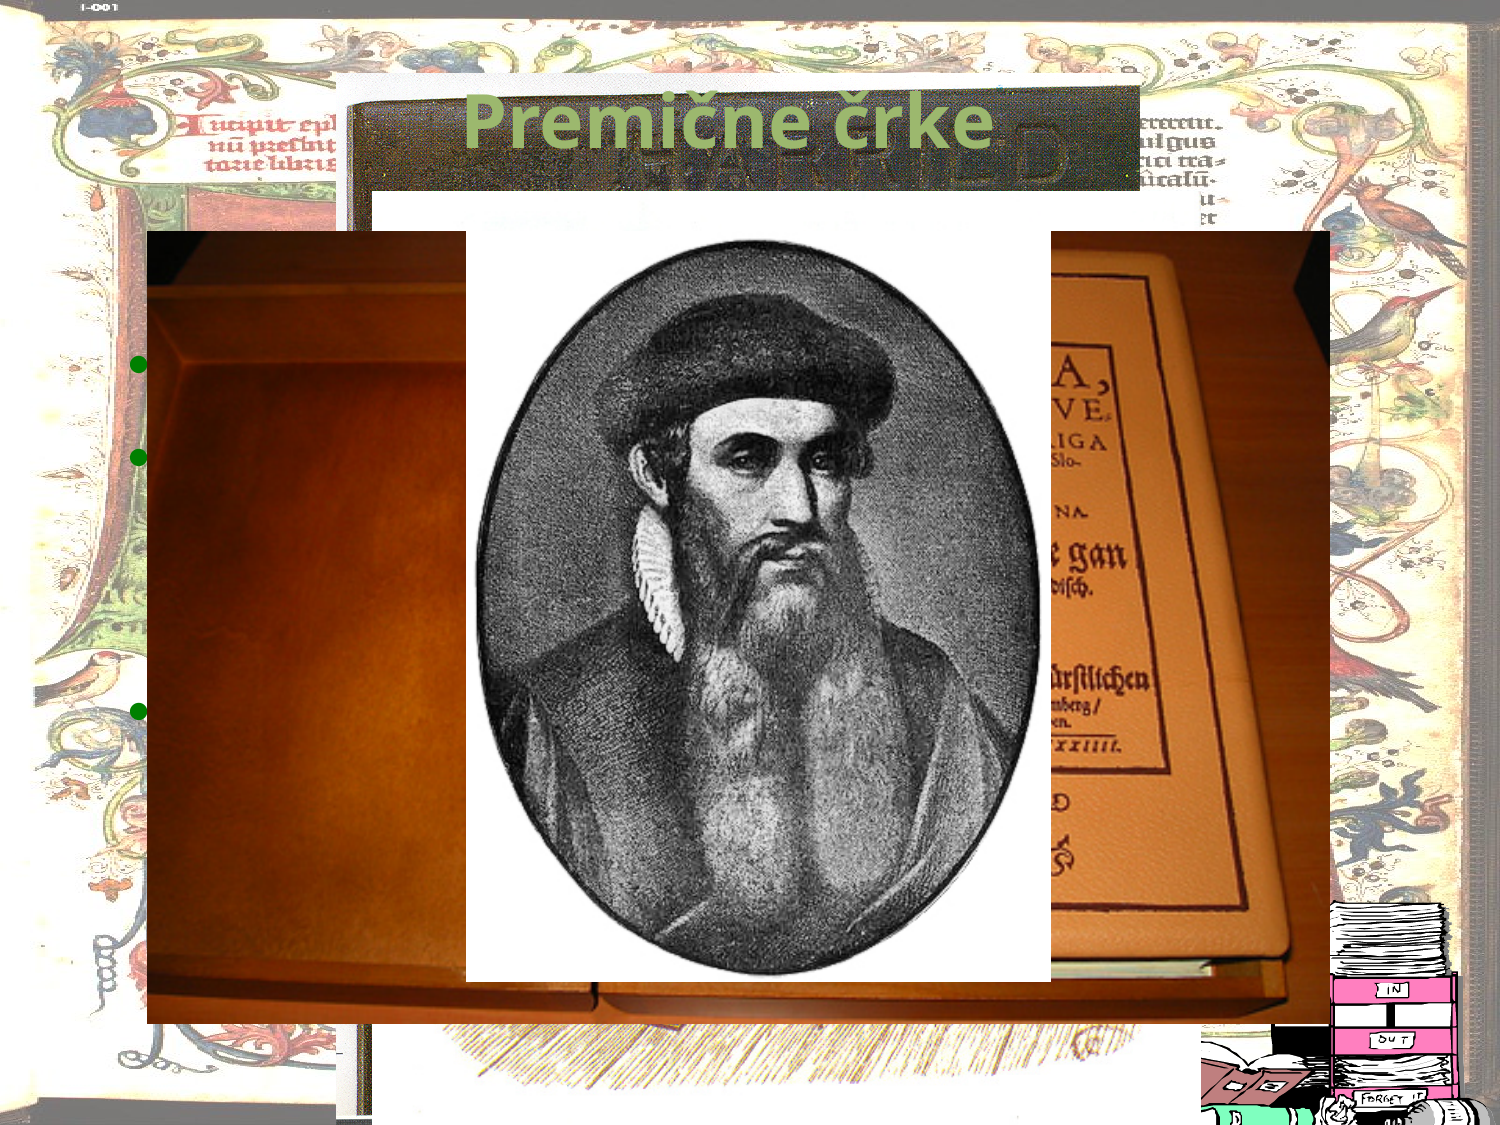

Premične črke
# prvič izdelalane v Koreji leta 1403
Tiskanje s premičnimi kovinskimi črkami je v Evropi razvil Nemec Johannes Gutenberg
Leta 1456 je bila dokončana prva večja tiskana knjiga: BIBLIJA